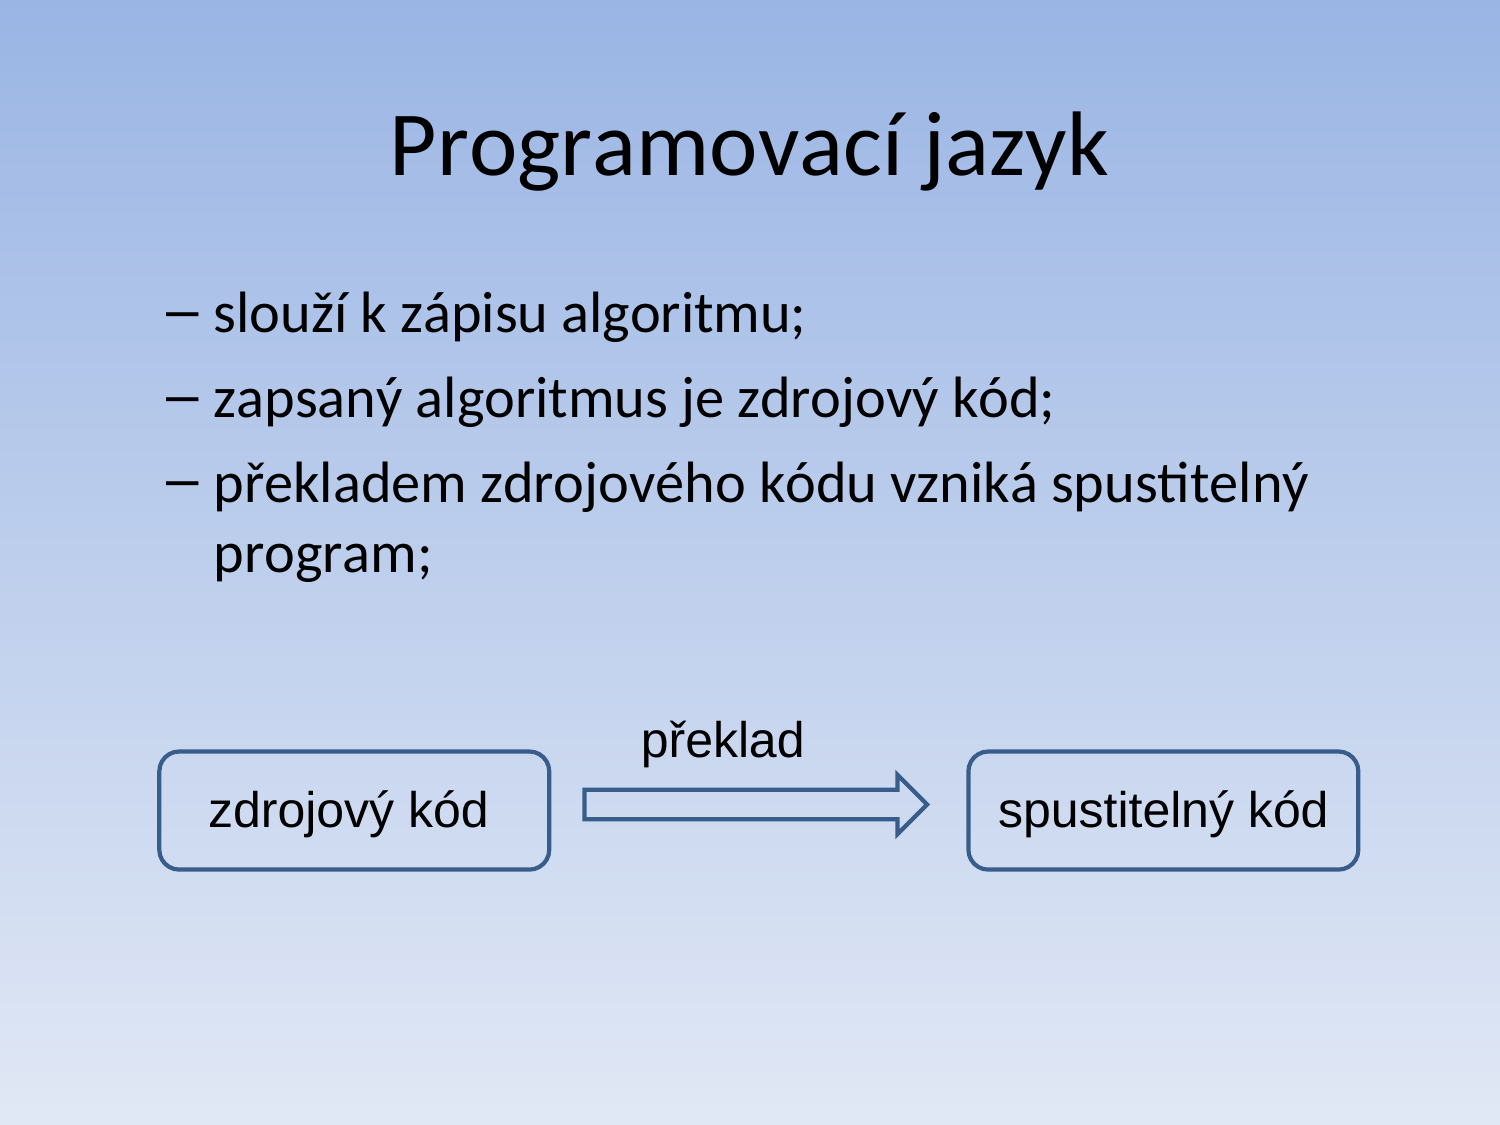

# Programovací jazyk
slouží k zápisu algoritmu;
zapsaný algoritmus je zdrojový kód;
překladem zdrojového kódu vzniká spustitelný program;
překlad
zdrojový kód
spustitelný kód